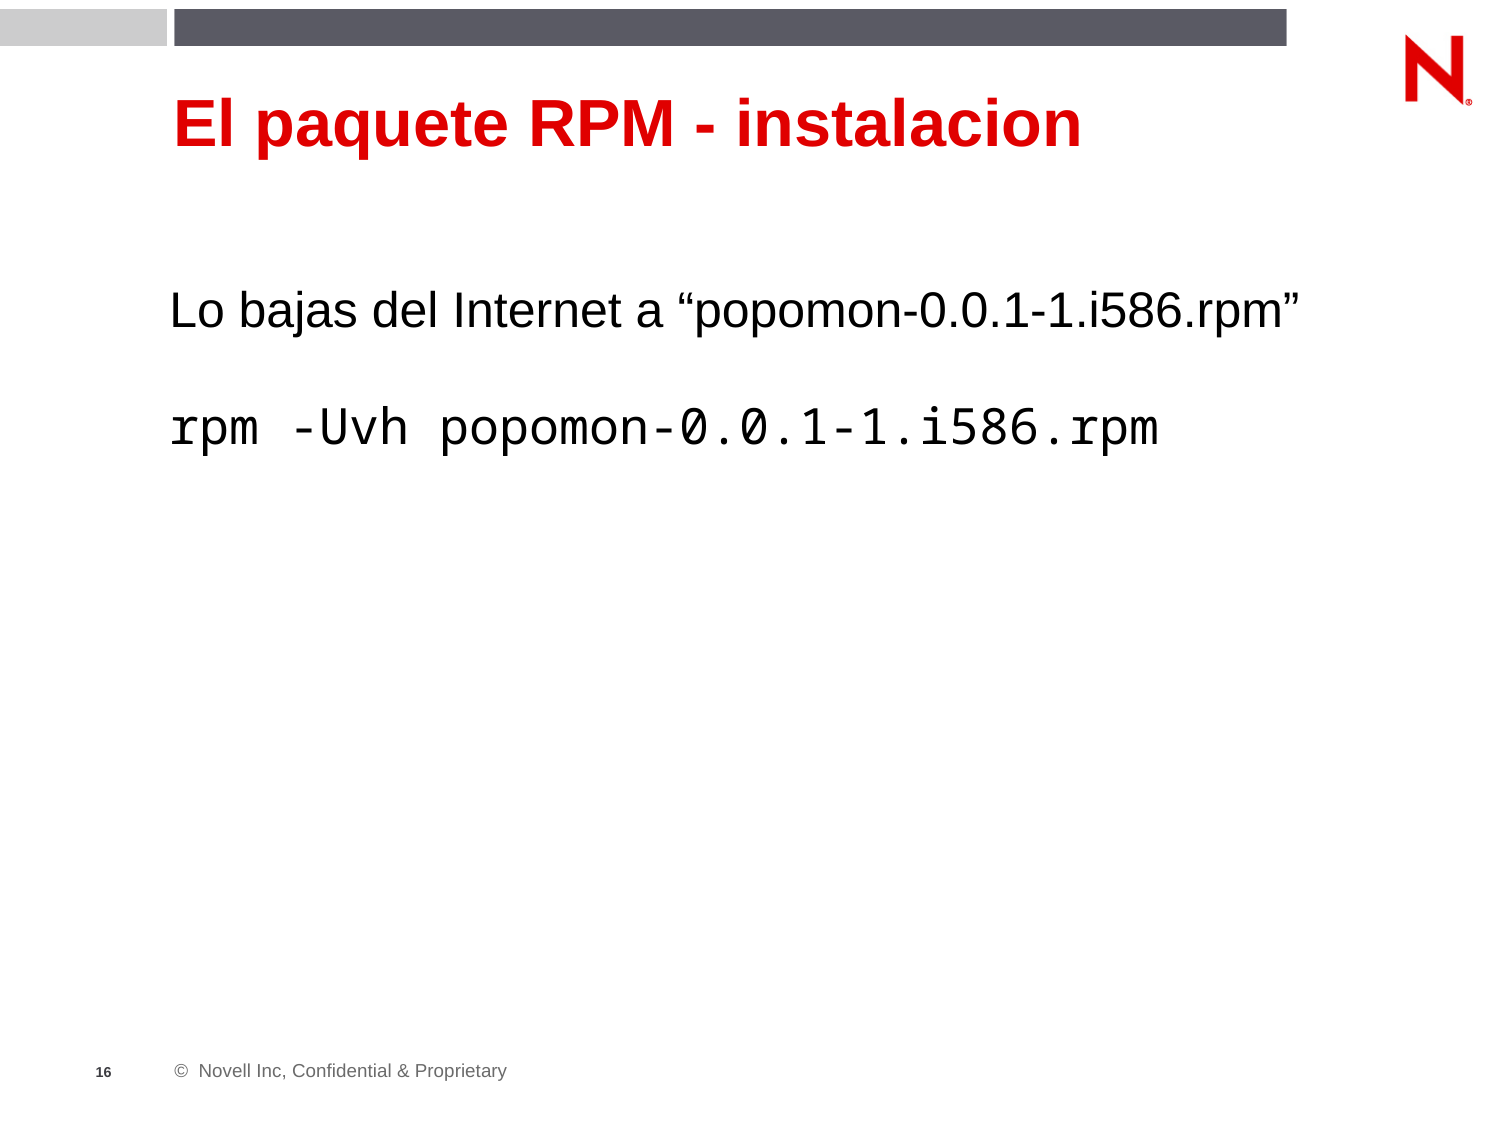

# El paquete RPM - instalacion
Lo bajas del Internet a “popomon-0.0.1-1.i586.rpm”
rpm -Uvh popomon-0.0.1-1.i586.rpm